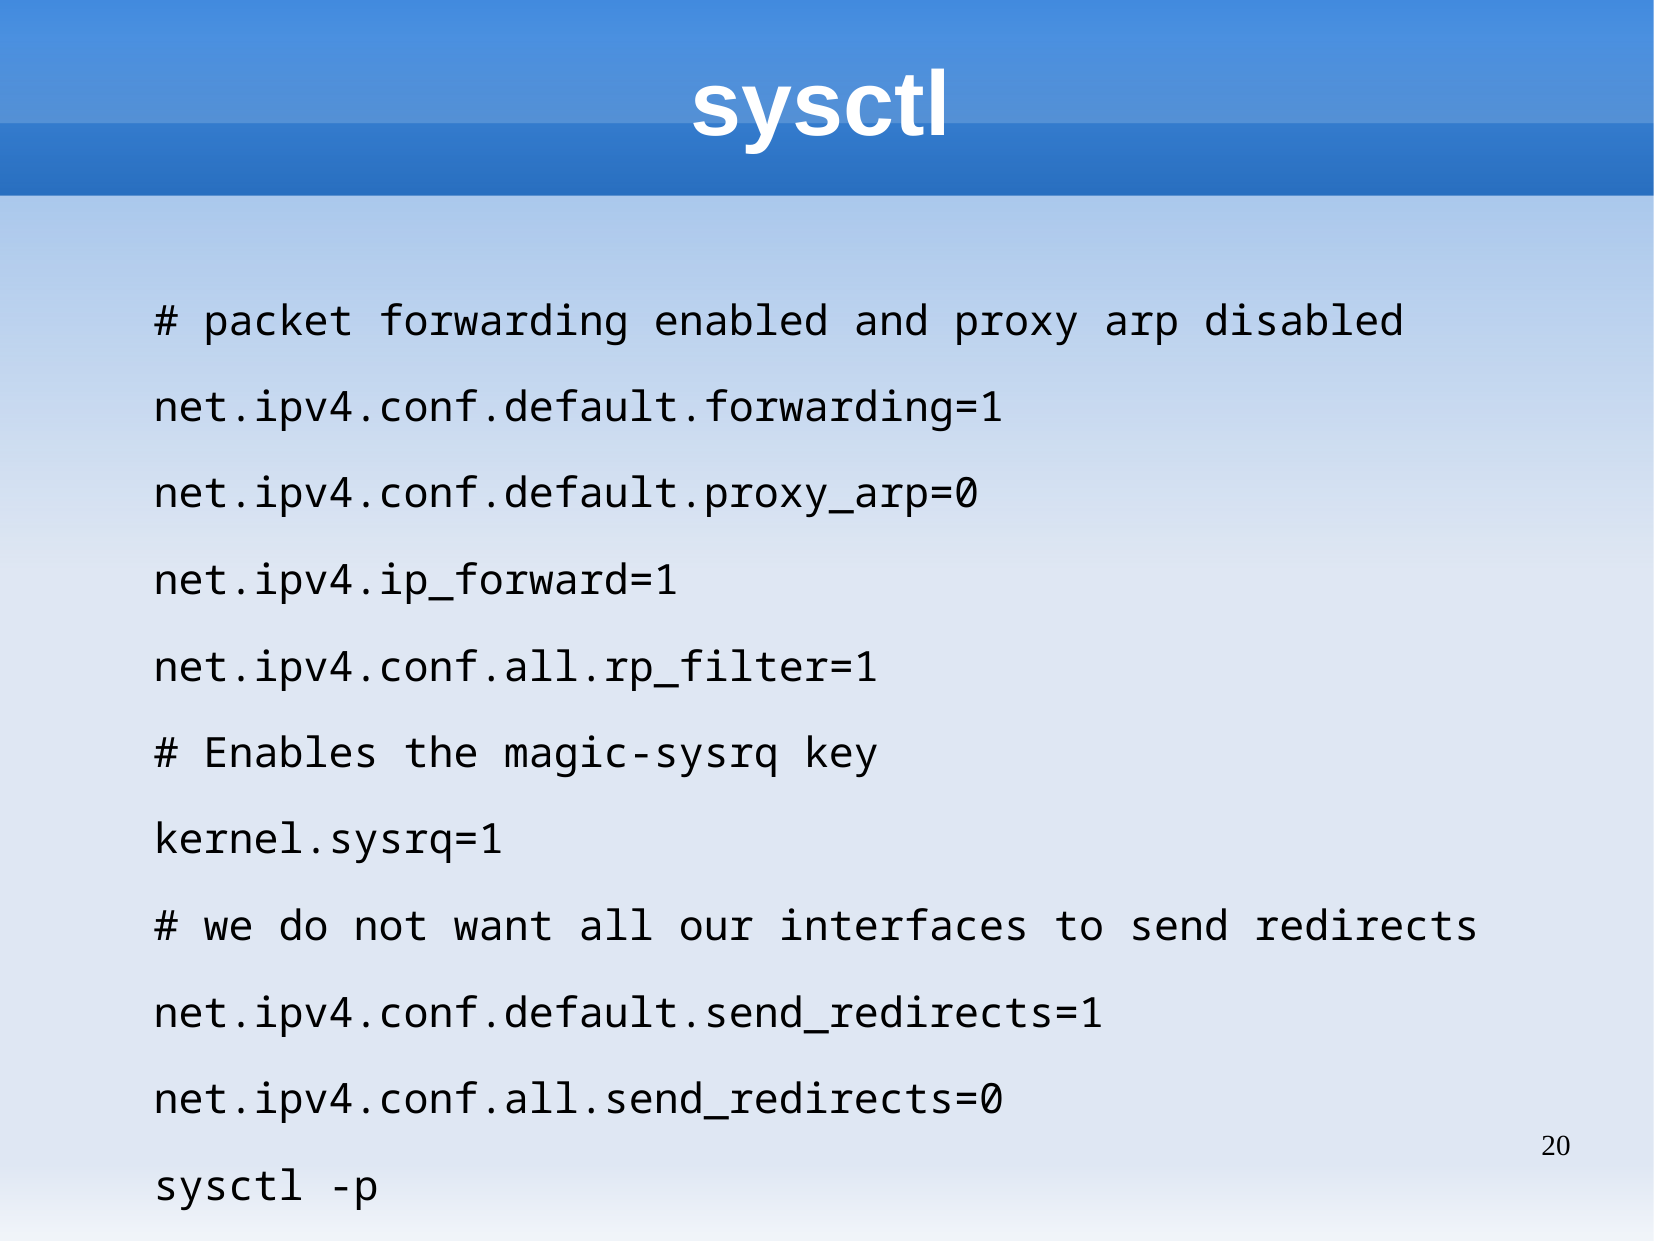

# sysctl
# packet forwarding enabled and proxy arp disabled
net.ipv4.conf.default.forwarding=1
net.ipv4.conf.default.proxy_arp=0
net.ipv4.ip_forward=1
net.ipv4.conf.all.rp_filter=1
# Enables the magic-sysrq key
kernel.sysrq=1
# we do not want all our interfaces to send redirects
net.ipv4.conf.default.send_redirects=1
net.ipv4.conf.all.send_redirects=0
sysctl -p
20